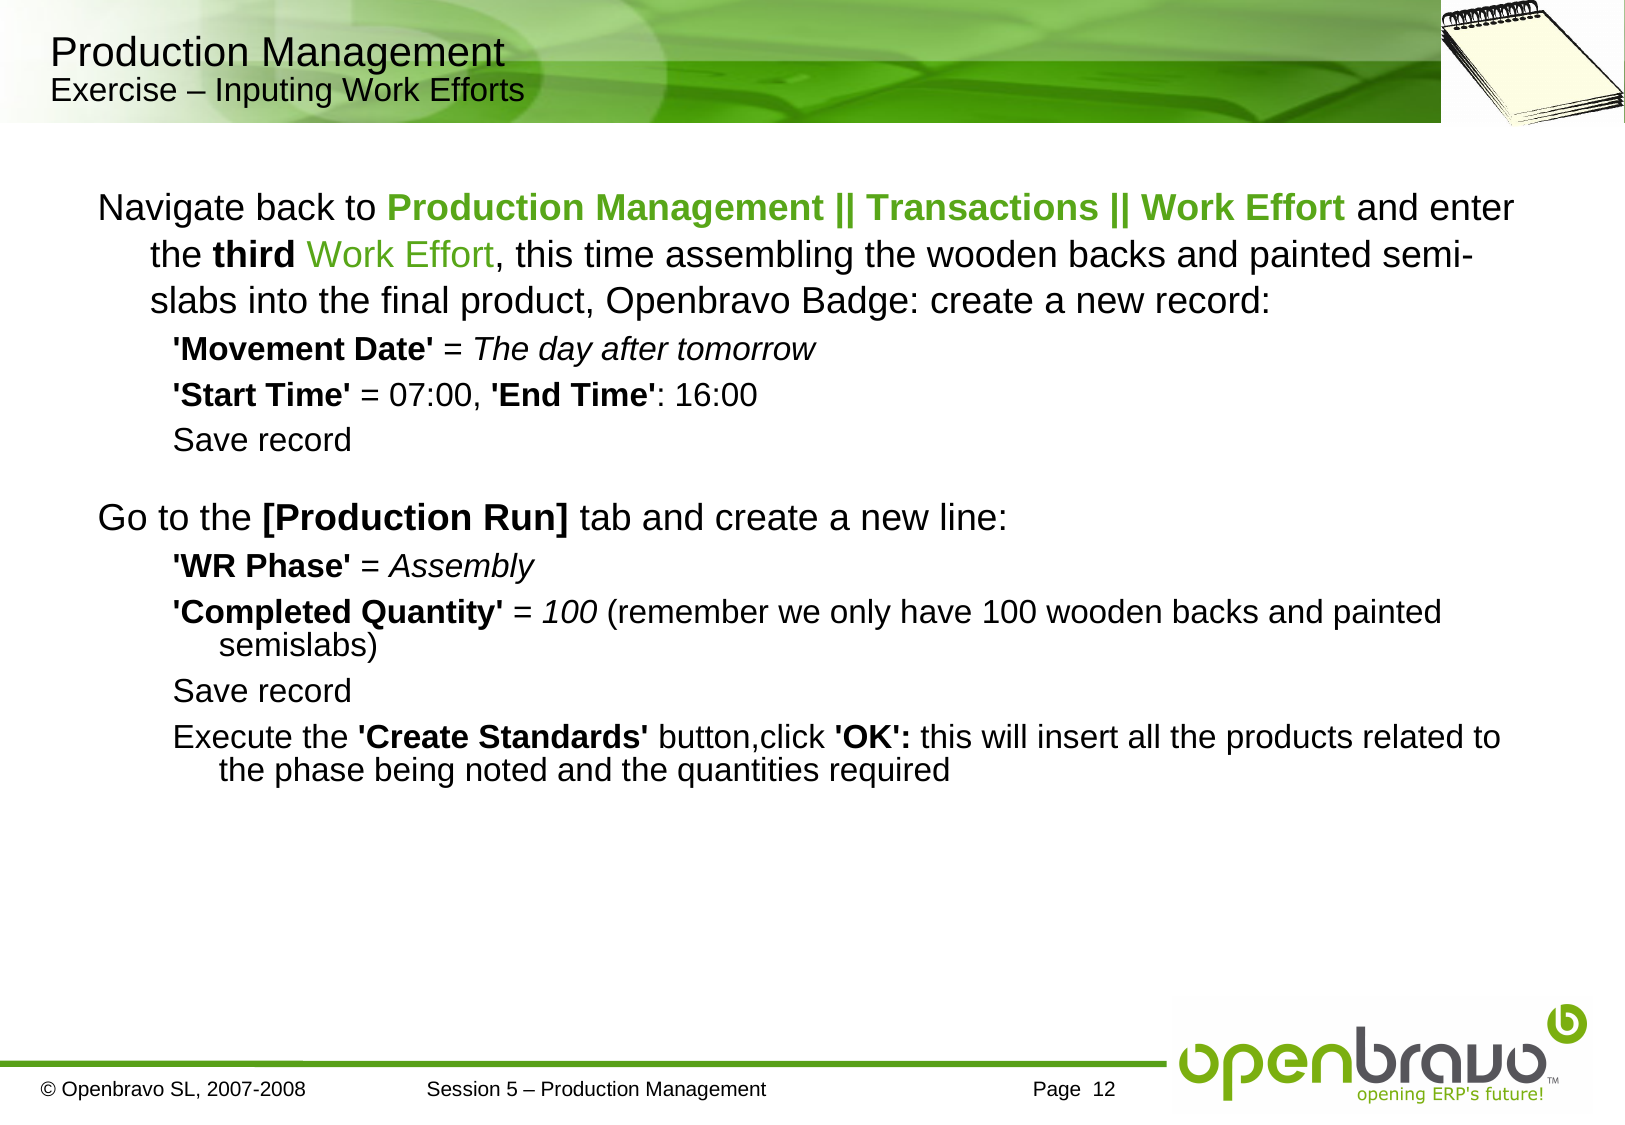

# Production Management Exercise – Inputing Work Efforts
Navigate back to Production Management || Transactions || Work Effort and enter the third Work Effort, this time assembling the wooden backs and painted semi-slabs into the final product, Openbravo Badge: create a new record:
'Movement Date' = The day after tomorrow
'Start Time' = 07:00, 'End Time': 16:00
Save record
Go to the [Production Run] tab and create a new line:
'WR Phase' = Assembly
'Completed Quantity' = 100 (remember we only have 100 wooden backs and painted semislabs)
Save record
Execute the 'Create Standards' button,click 'OK': this will insert all the products related to the phase being noted and the quantities required